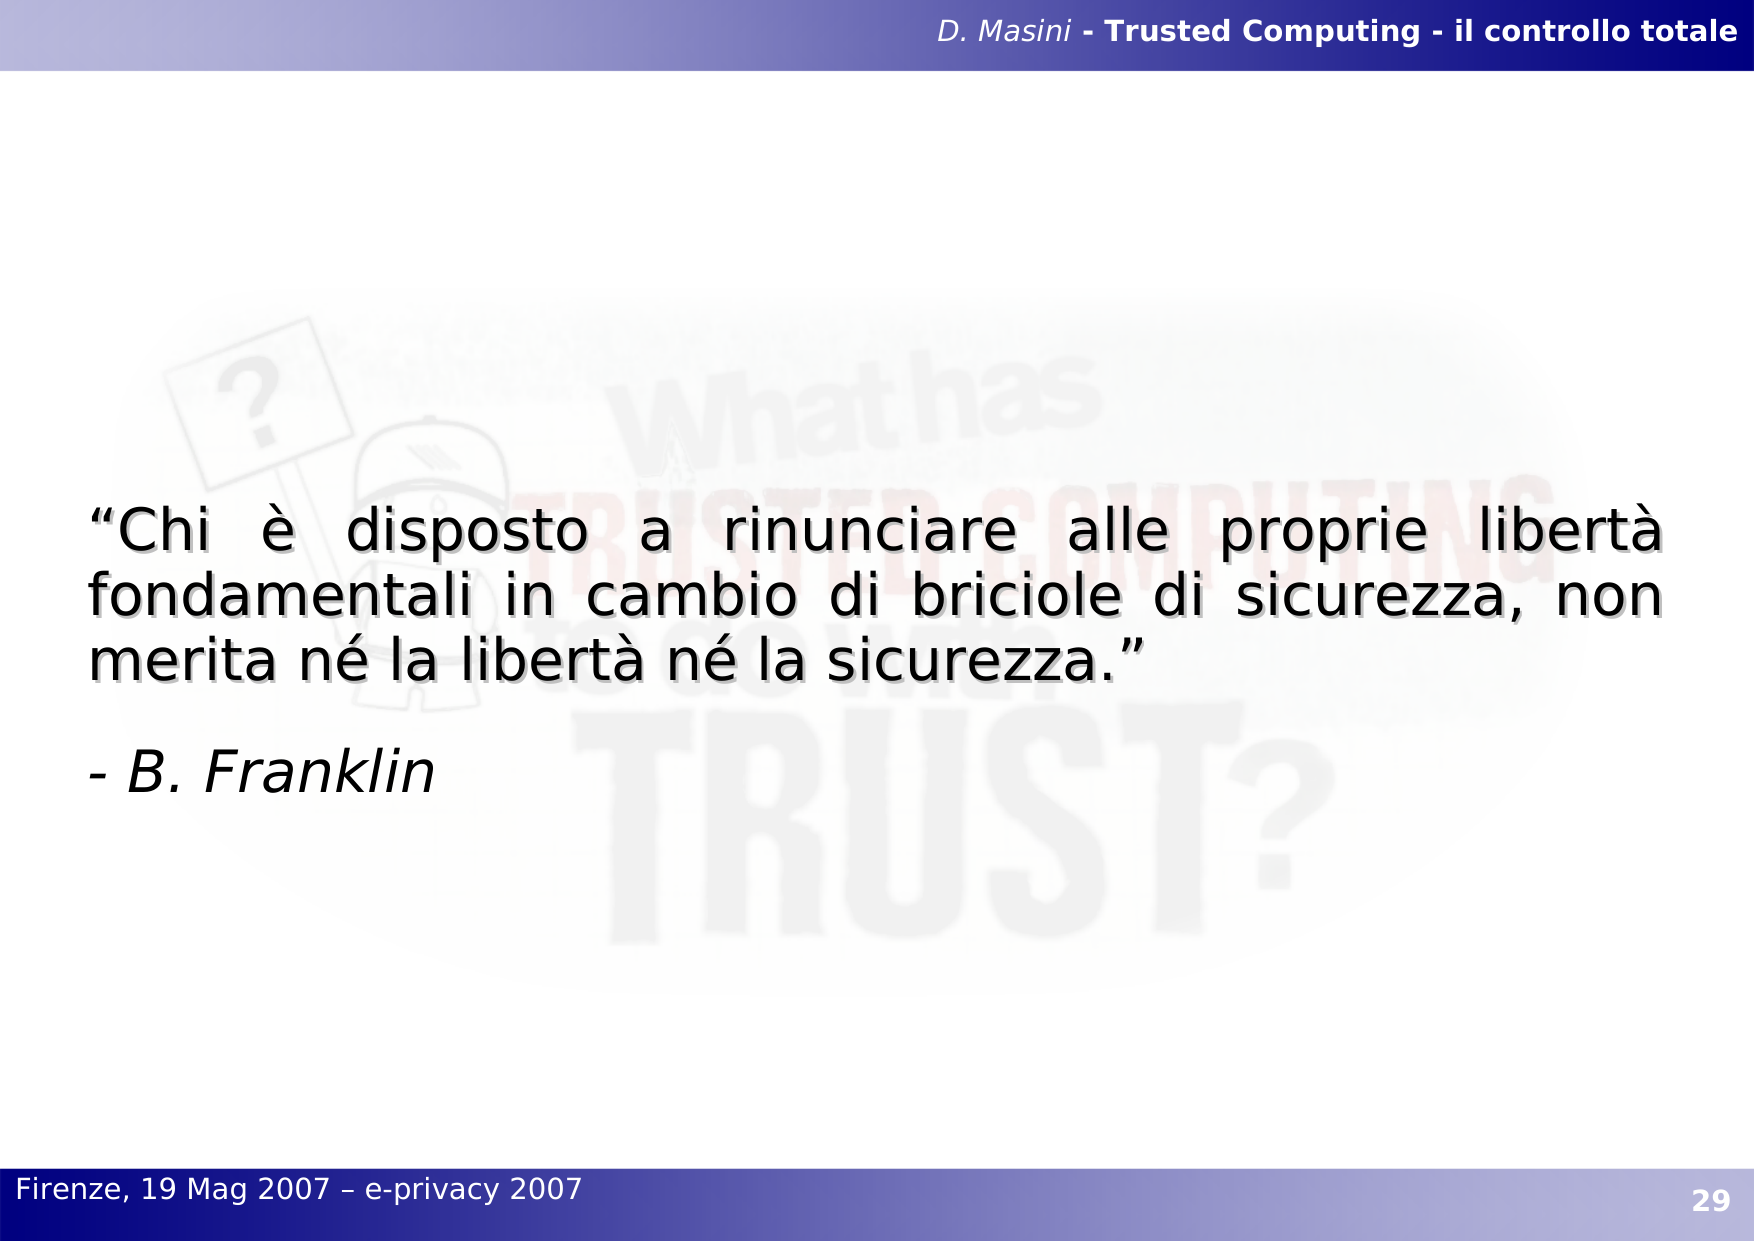

# “Chi è disposto a rinunciare alle proprie libertà fondamentali in cambio di briciole di sicurezza, non merita né la libertà né la sicurezza.”
- B. Franklin